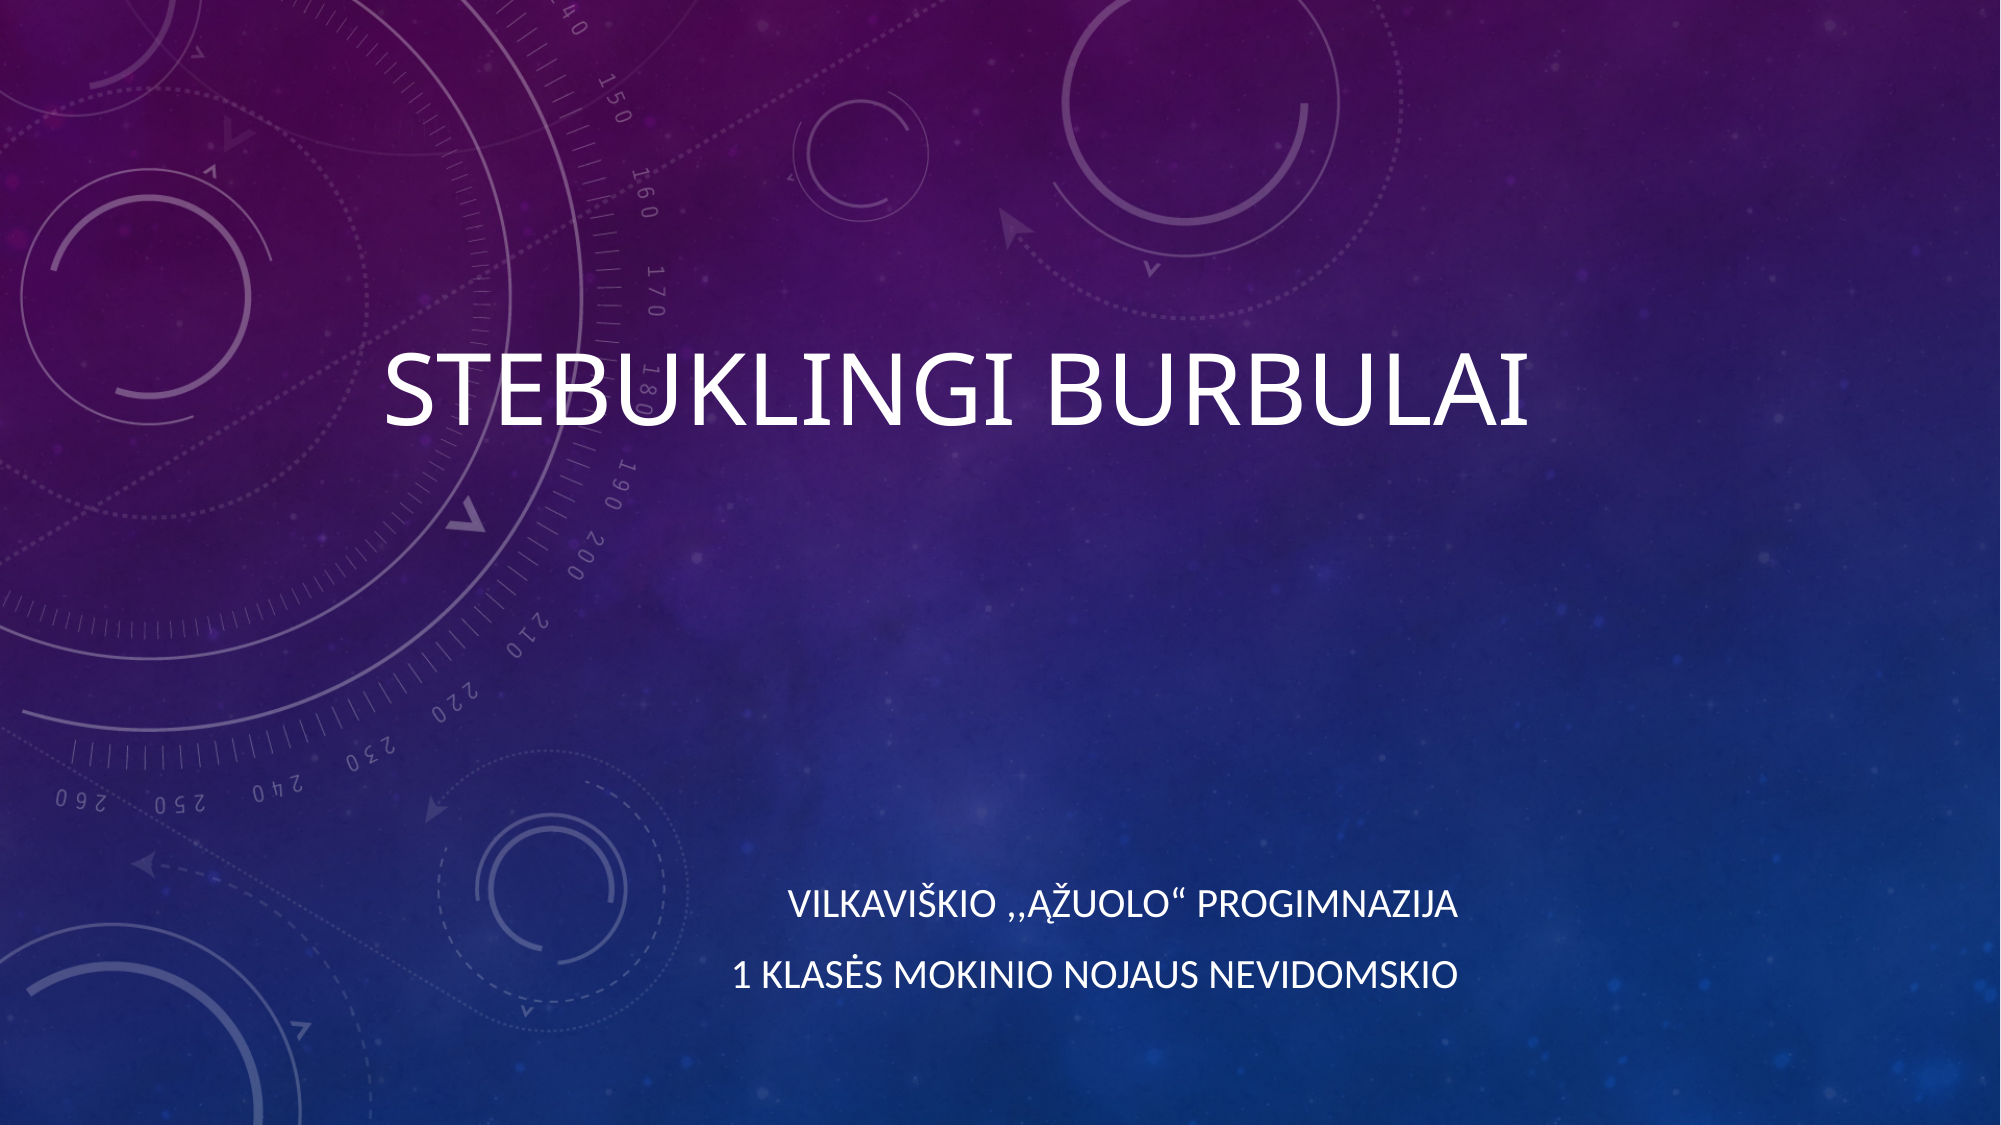

# Stebuklingi burbulai
VILKAVIŠKIO ,,ĄŽUOLO“ PROGIMNAZIJA
1 klasės mokinio NOJAUS nevidomskiO